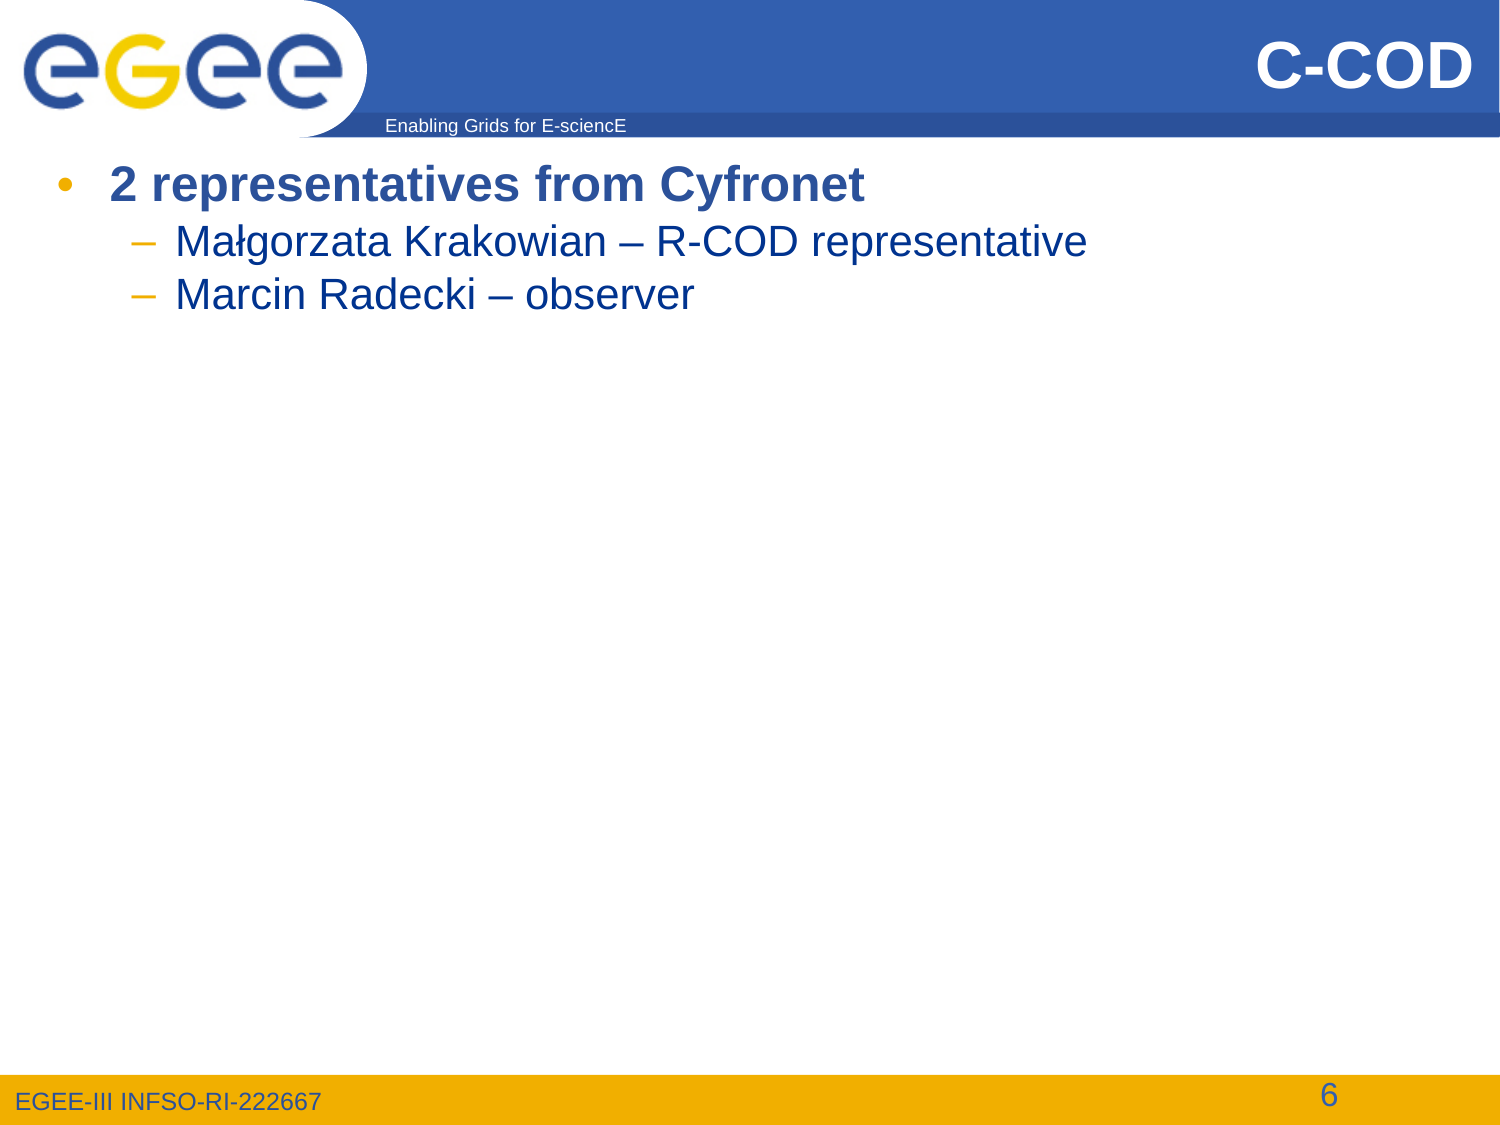

# C-COD
2 representatives from Cyfronet
Małgorzata Krakowian – R-COD representative
Marcin Radecki – observer
6